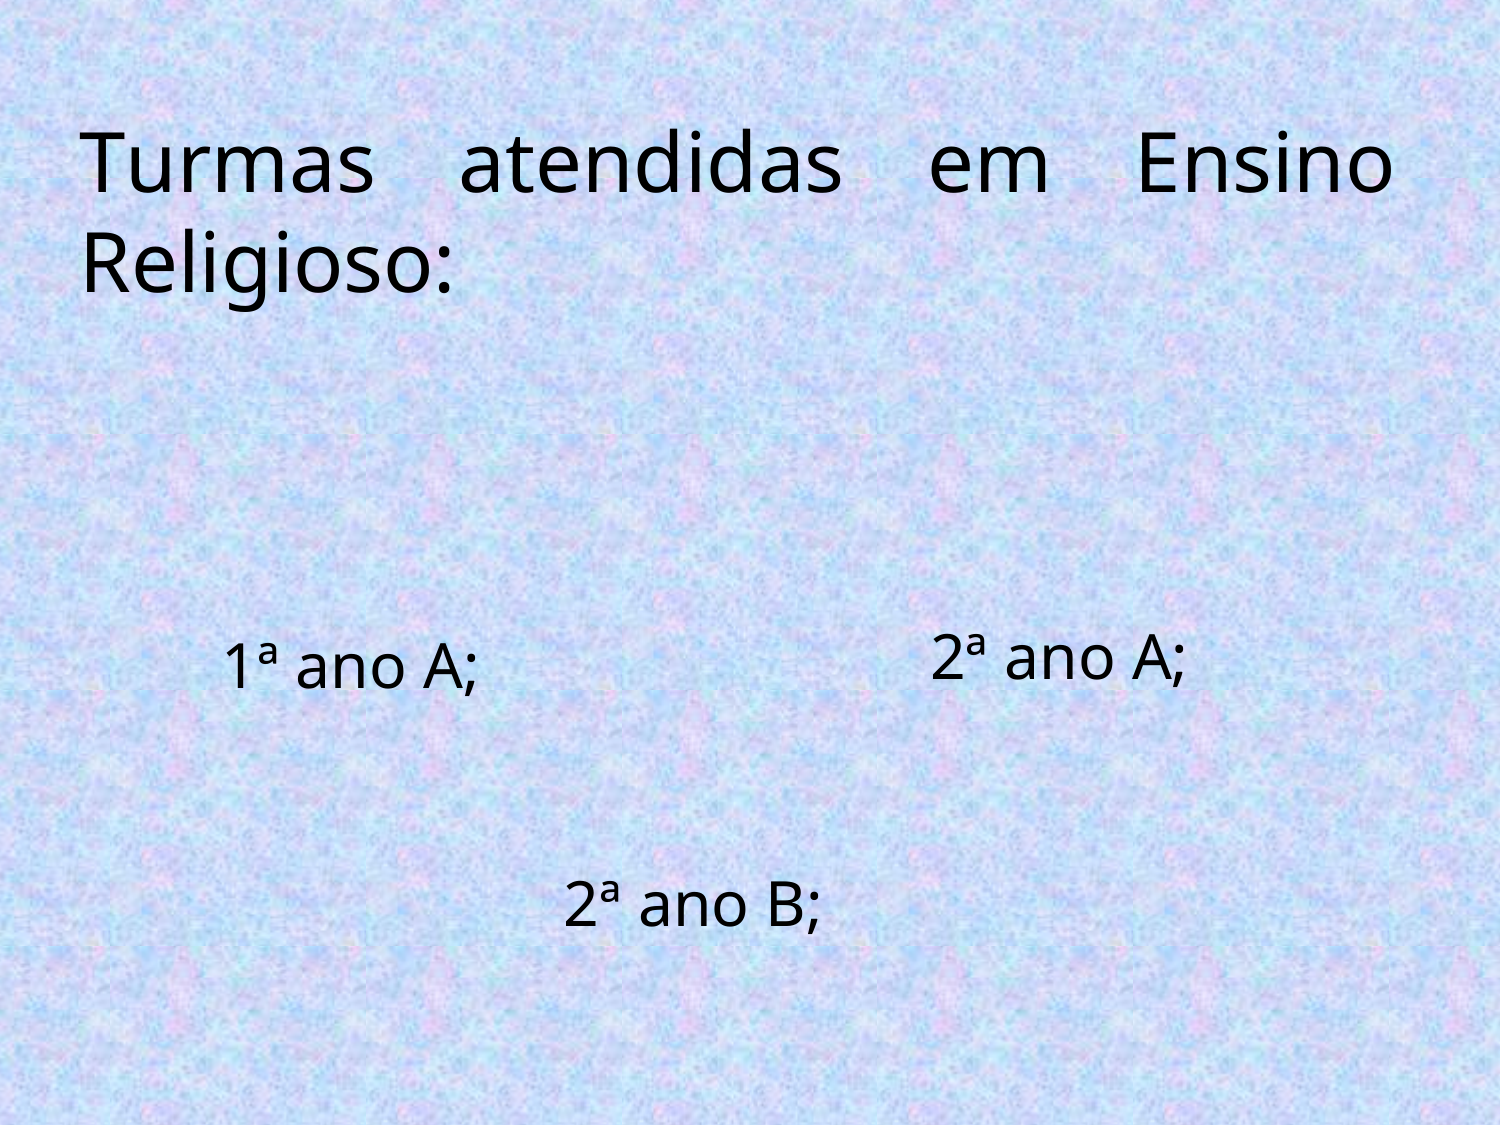

Turmas atendidas em Ensino Religioso:
2ª ano A;
1ª ano A;
2ª ano B;